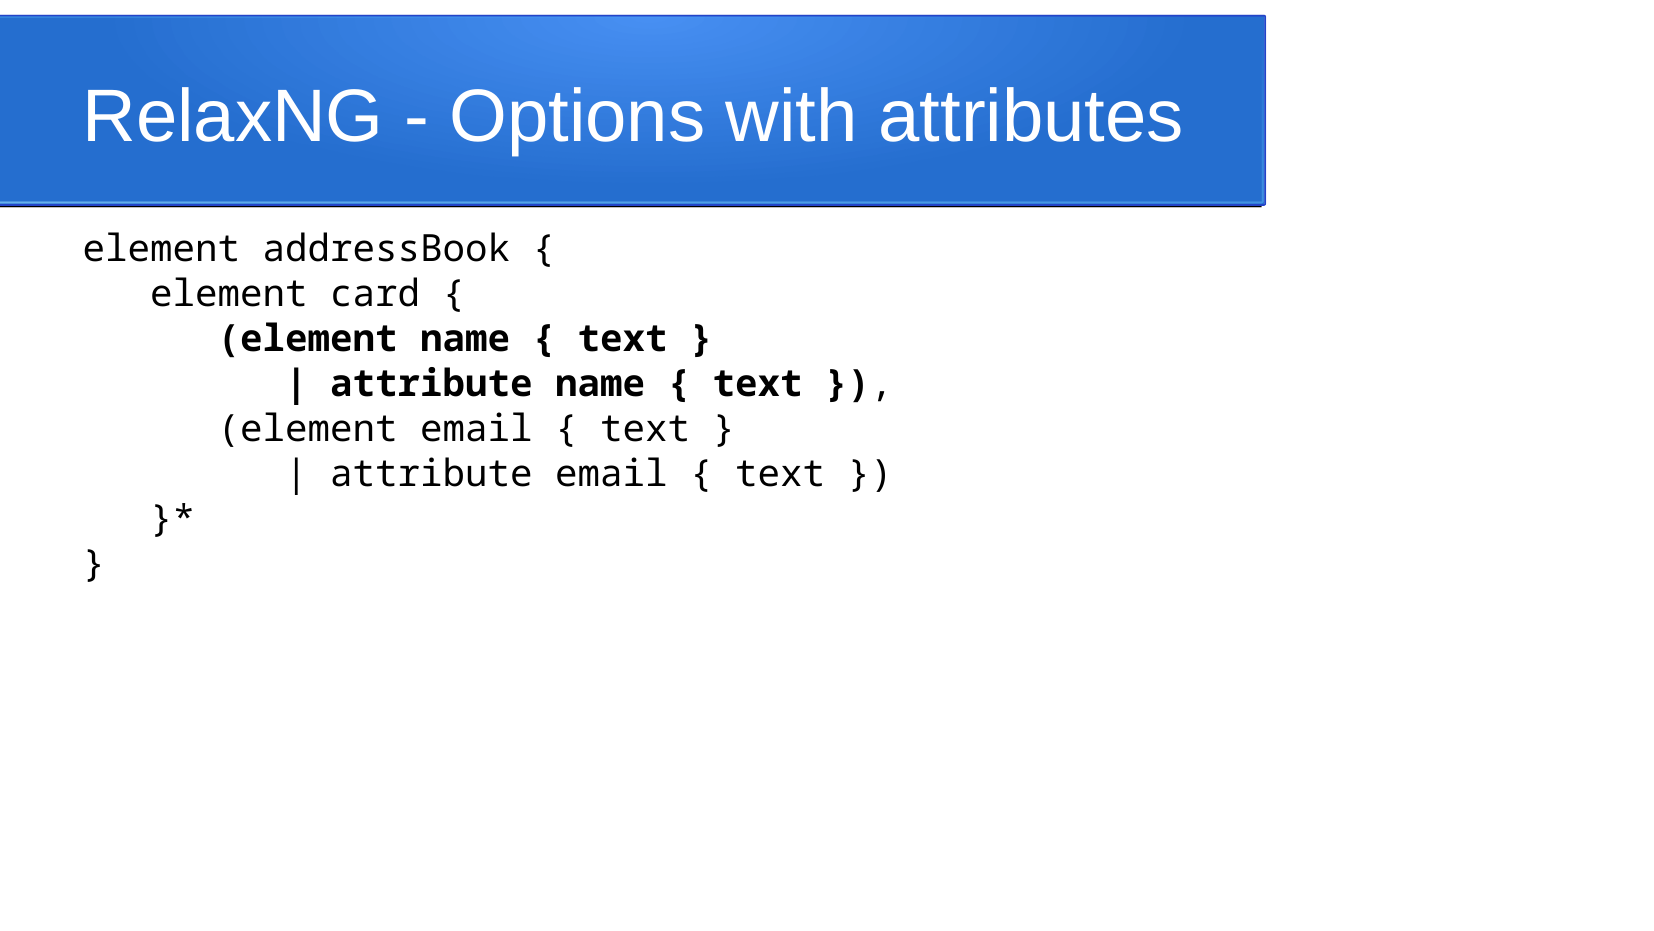

RelaxNG - Options with attributes
element addressBook {
 element card {
 (element name { text }
 | attribute name { text }),
 (element email { text }
 | attribute email { text })
 }*
}